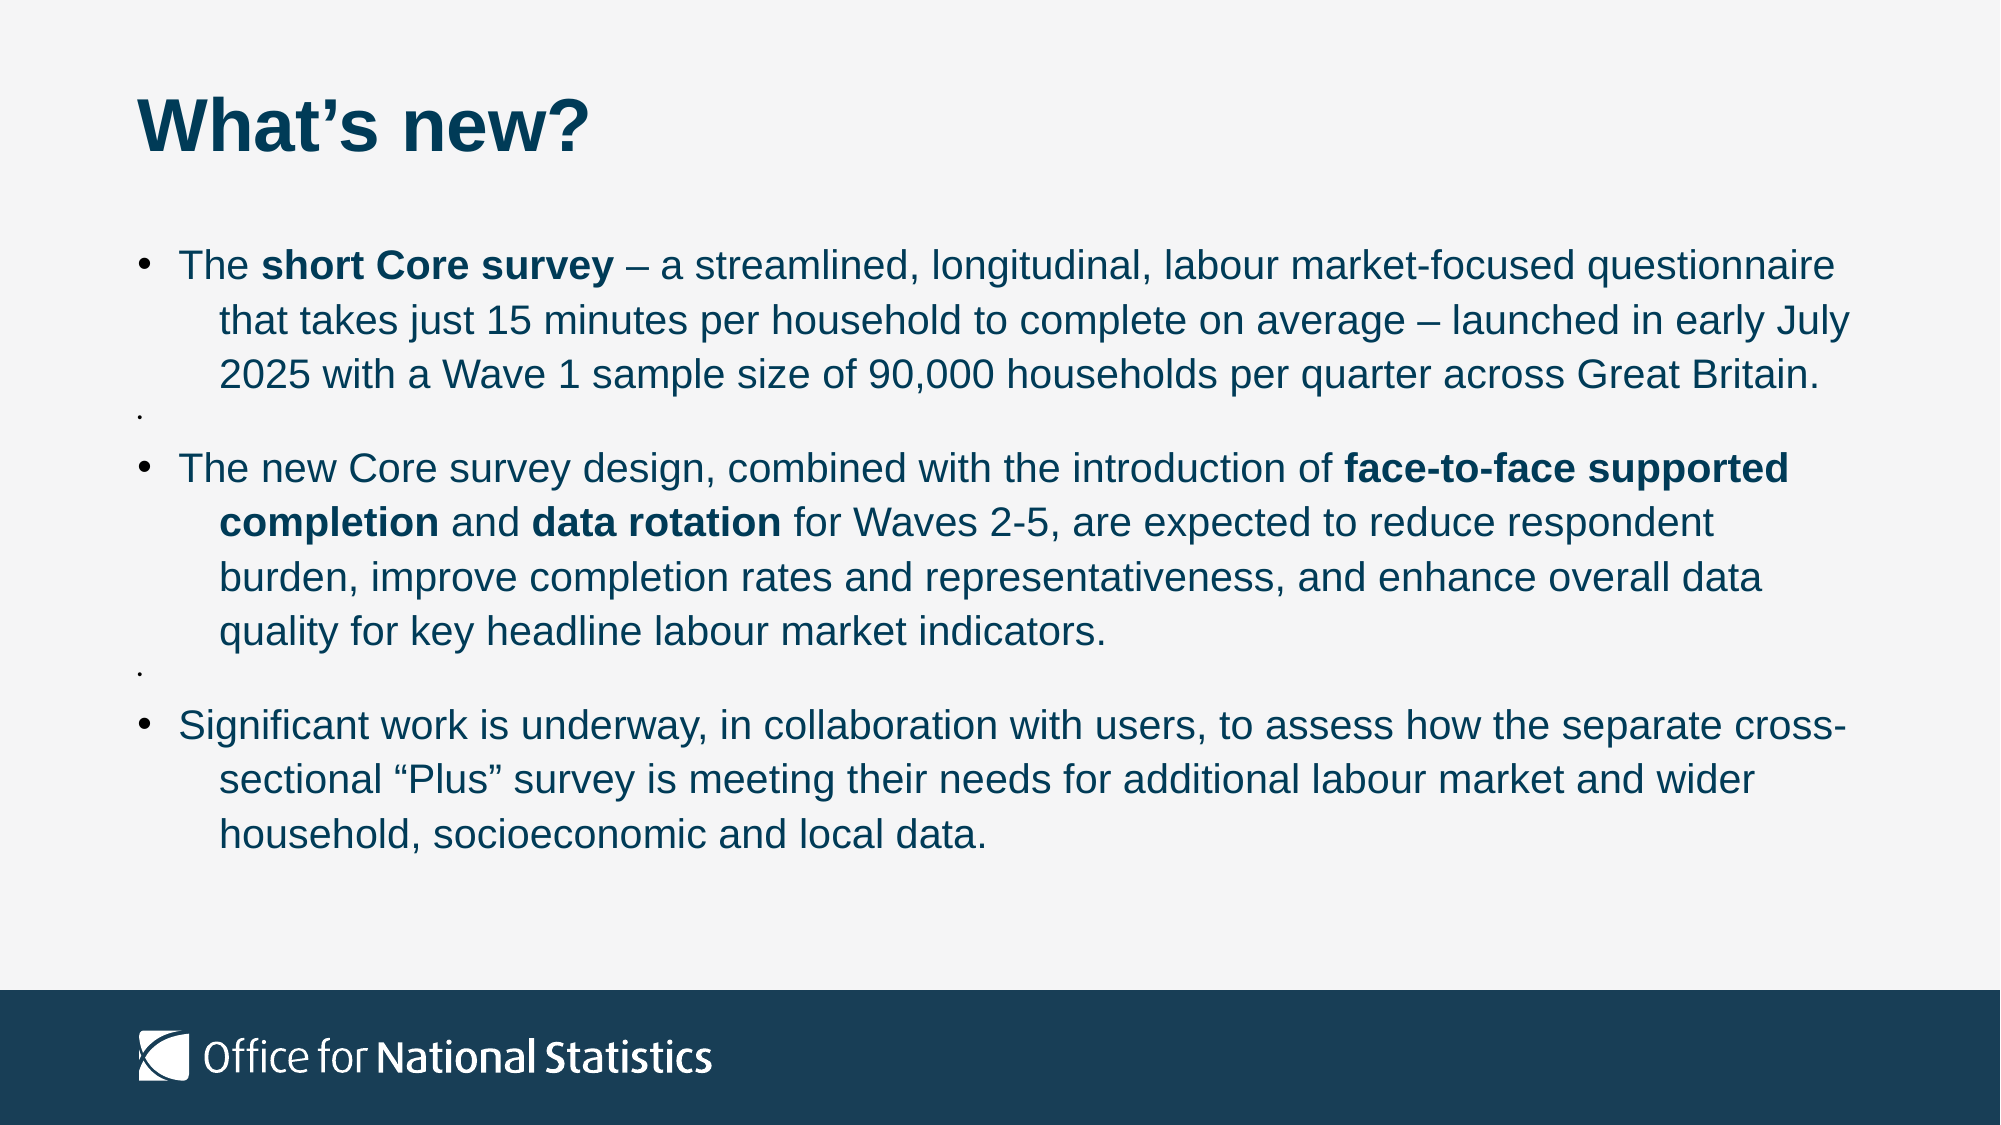

# What’s new?
The short Core survey – a streamlined, longitudinal, labour market-focused questionnaire that takes just 15 minutes per household to complete on average – launched in early July 2025 with a Wave 1 sample size of 90,000 households per quarter across Great Britain.
The new Core survey design, combined with the introduction of face-to-face supported completion and data rotation for Waves 2-5, are expected to reduce respondent burden, improve completion rates and representativeness, and enhance overall data quality for key headline labour market indicators.
Significant work is underway, in collaboration with users, to assess how the separate cross-sectional “Plus” survey is meeting their needs for additional labour market and wider household, socioeconomic and local data.